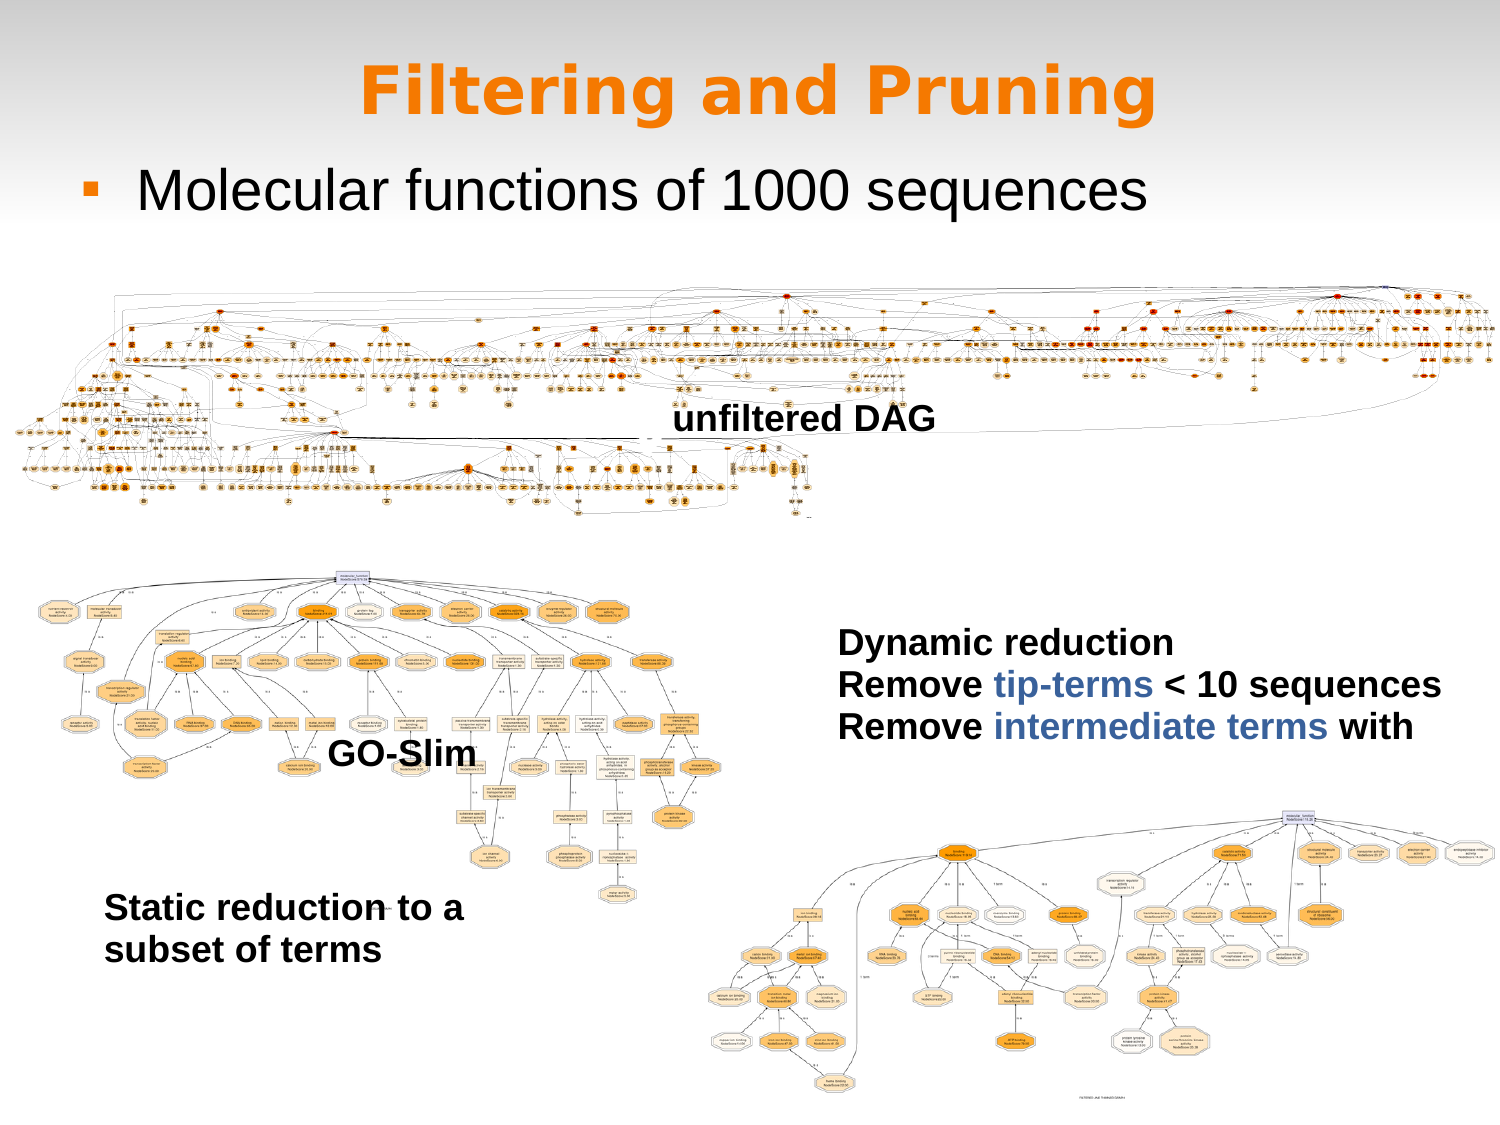

Filtering and Pruning
# Molecular functions of 1000 sequences
unfiltered DAG
Filtered and Thinned
 Dynamic reduction
 Remove tip-terms < 10 sequences
 Remove intermediate terms with
 node-score < 12
GO-Slim
Static reduction to a
subset of terms